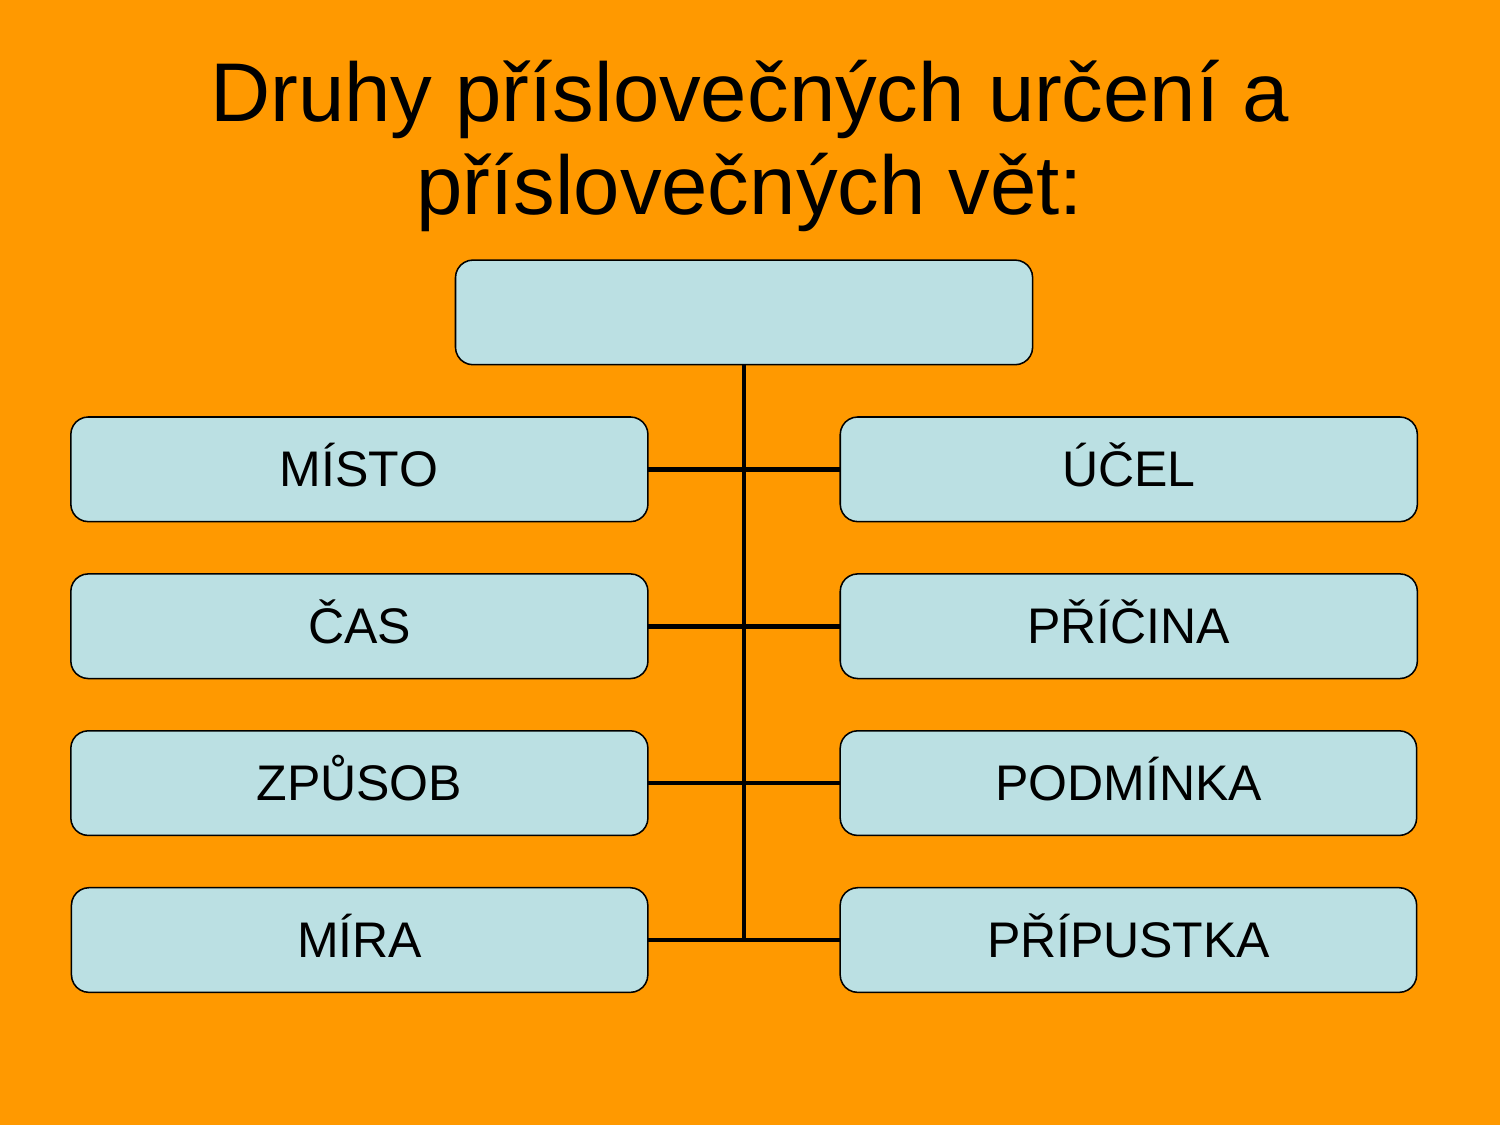

# Druhy příslovečných určení a příslovečných vět:
MÍSTO
ÚČEL
ČAS
PŘÍČINA
ZPŮSOB
PODMÍNKA
MÍRA
PŘÍPUSTKA